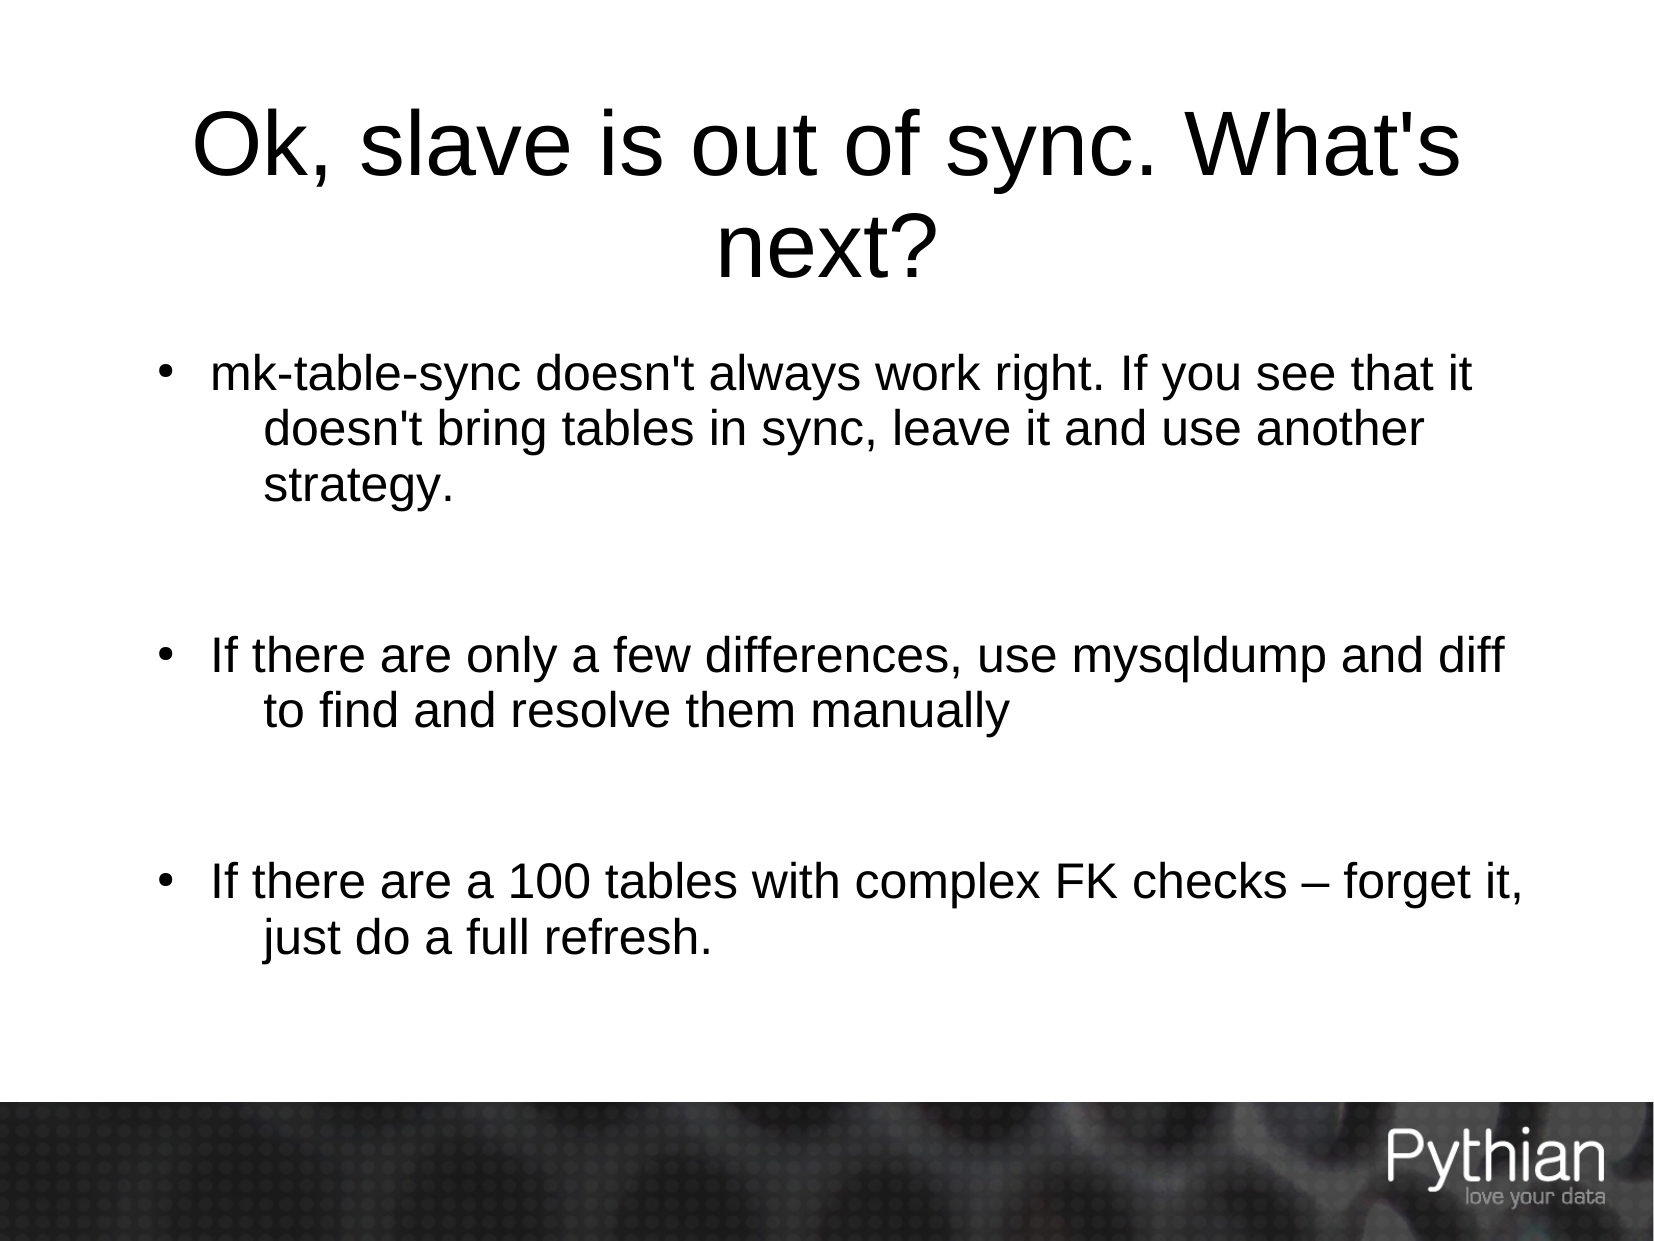

# Ok, slave is out of sync. What's next?
mk-table-sync doesn't always work right. If you see that it doesn't bring tables in sync, leave it and use another strategy.
If there are only a few differences, use mysqldump and diff to find and resolve them manually
If there are a 100 tables with complex FK checks – forget it, just do a full refresh.